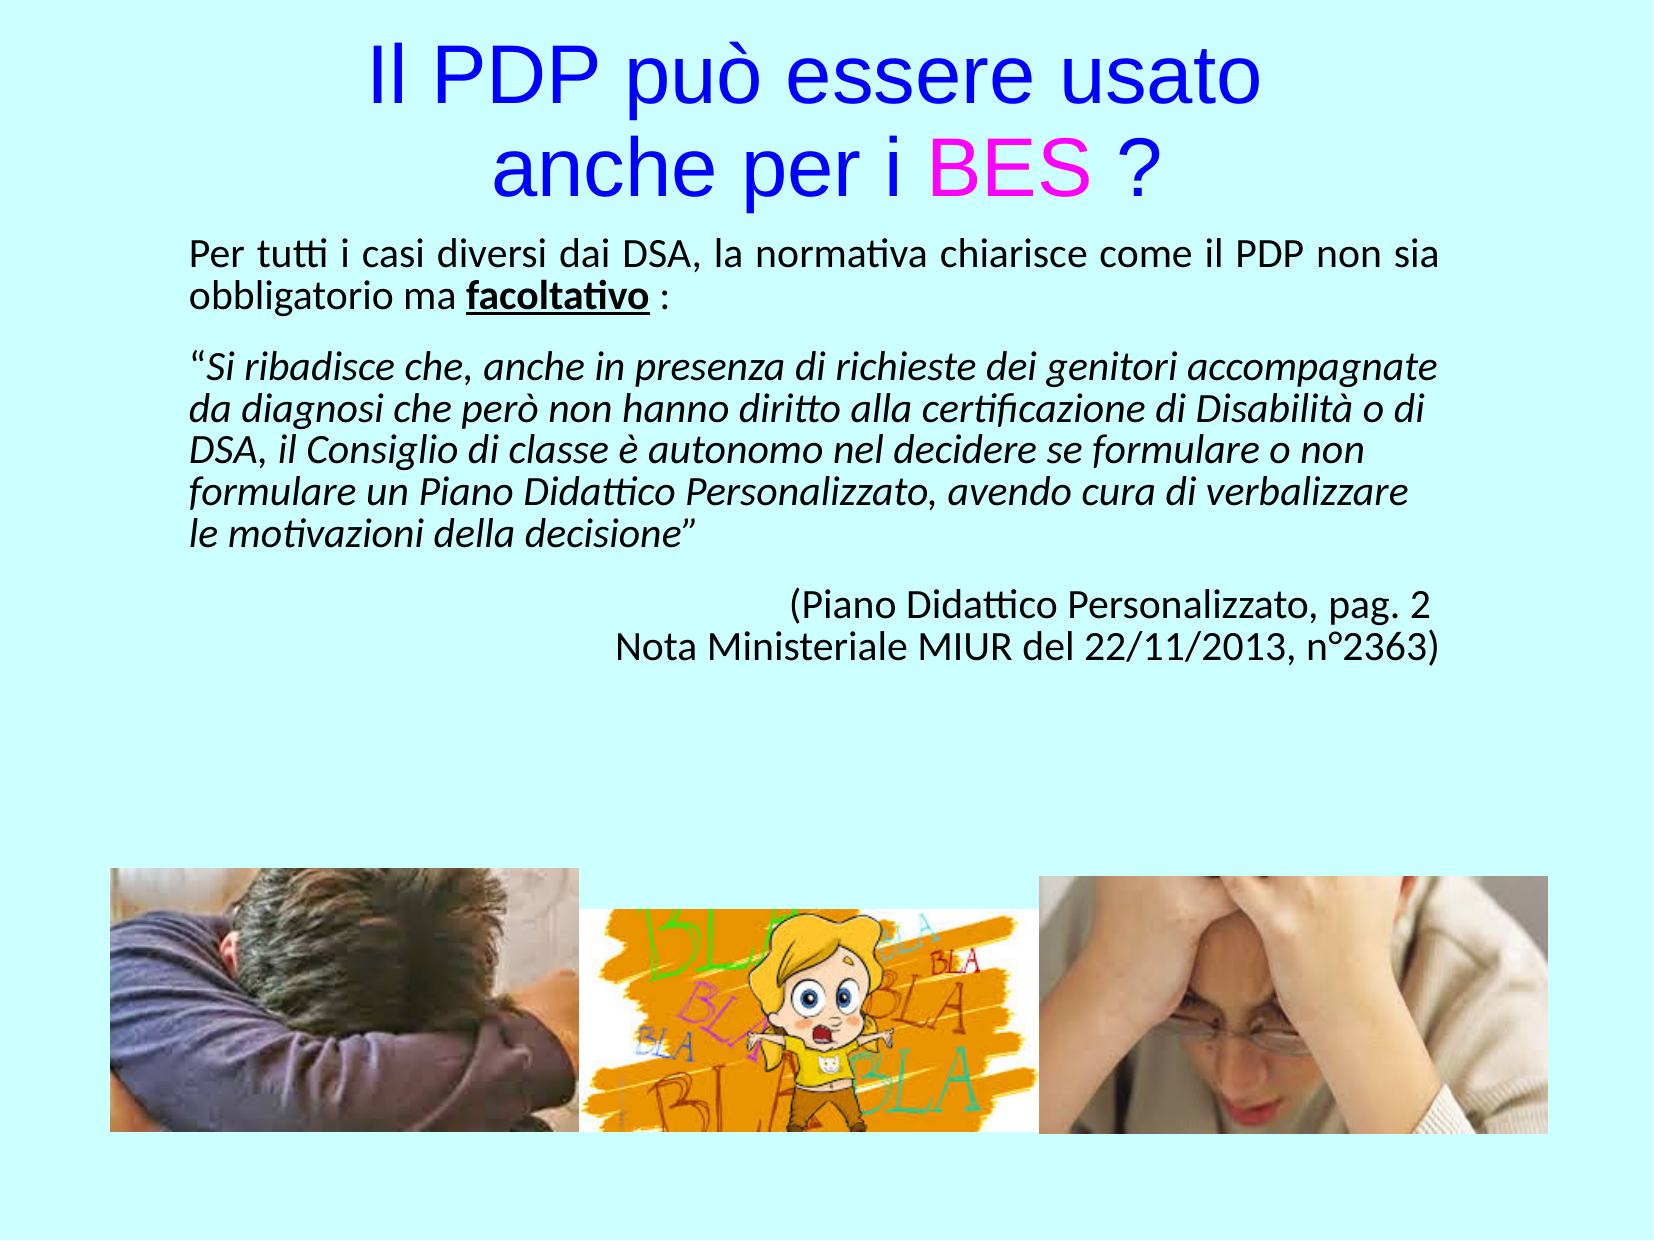

# Il PDP può essere usato anche per i BES ?
Per tutti i casi diversi dai DSA, la normativa chiarisce come il PDP non sia obbligatorio ma facoltativo :
“Si ribadisce che, anche in presenza di richieste dei genitori accompagnate da diagnosi che però non hanno diritto alla certificazione di Disabilità o di DSA, il Consiglio di classe è autonomo nel decidere se formulare o non formulare un Piano Didattico Personalizzato, avendo cura di verbalizzare le motivazioni della decisione”
(Piano Didattico Personalizzato, pag. 2
Nota Ministeriale MIUR del 22/11/2013, n°2363)